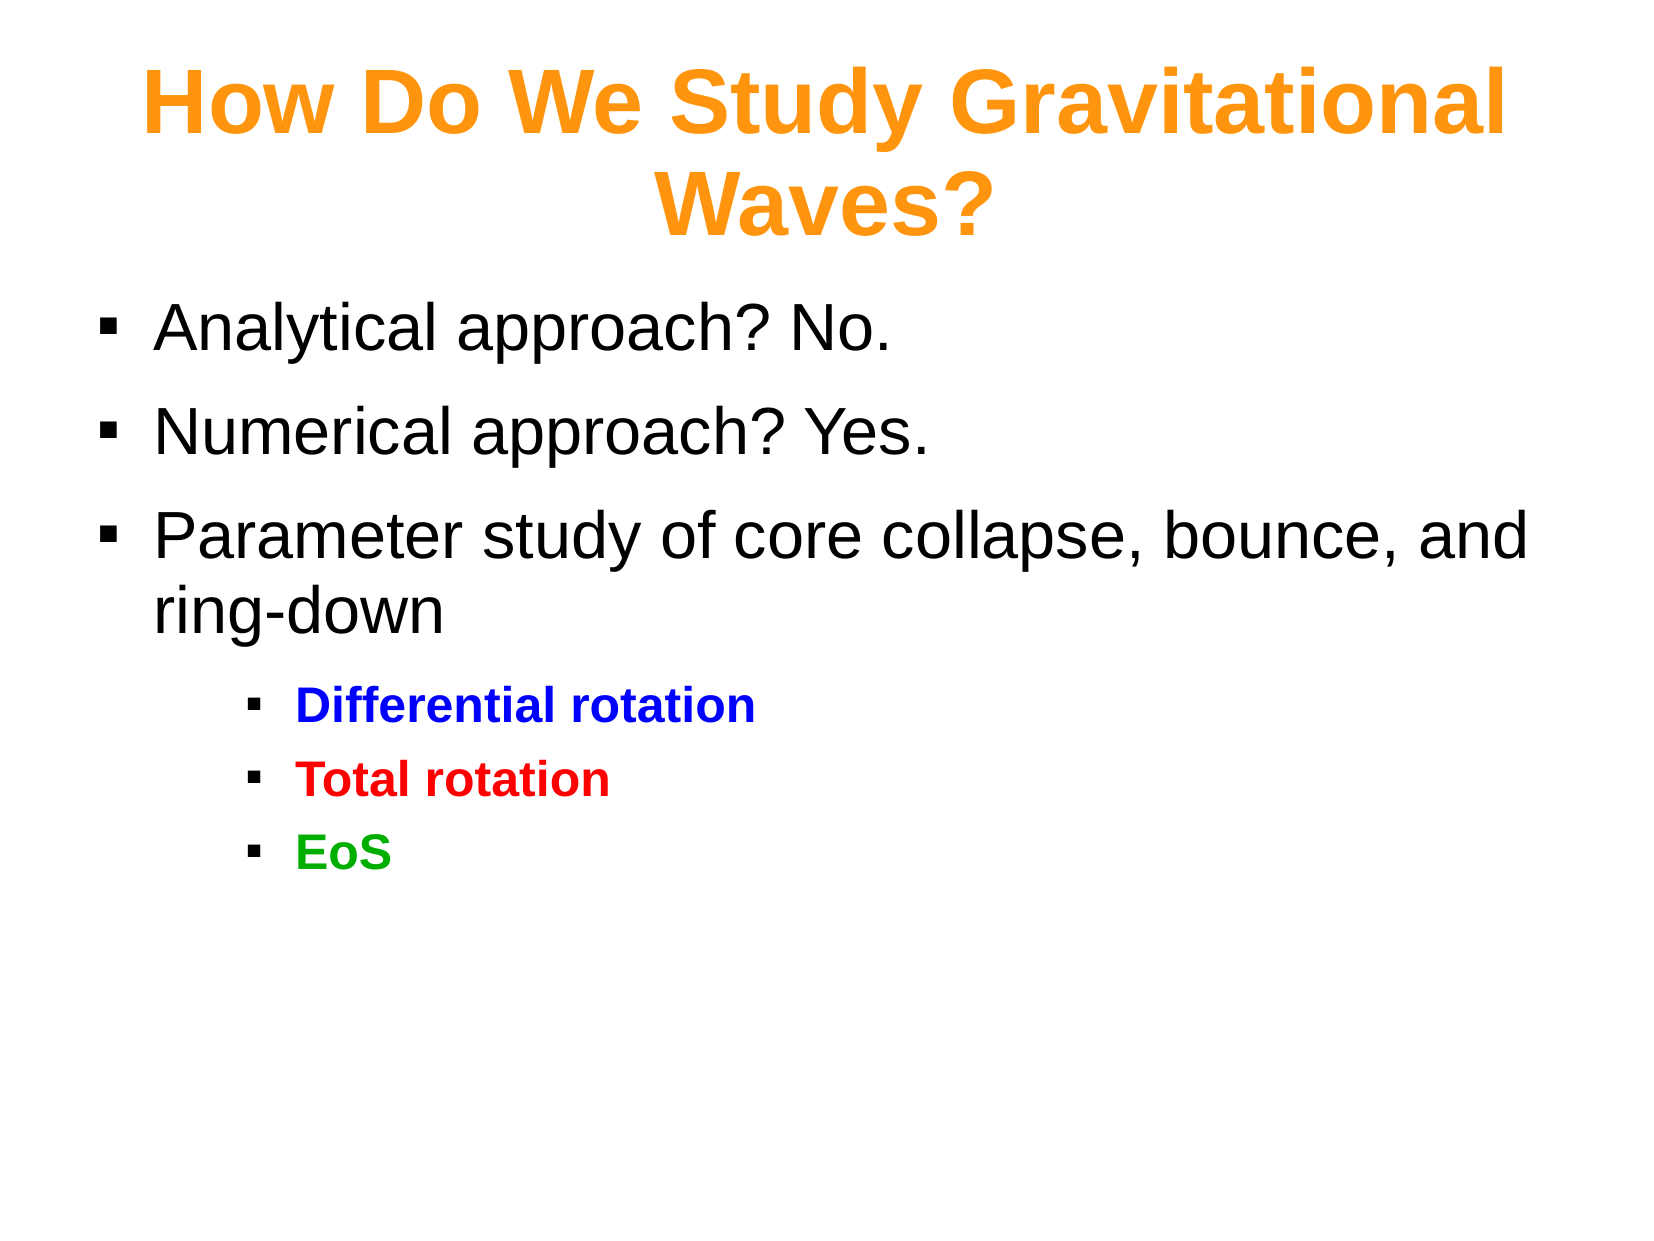

# How Do We Study Gravitational Waves?
Analytical approach? No.
Numerical approach? Yes.
Parameter study of core collapse, bounce, and ring-down
Differential rotation
Total rotation
EoS